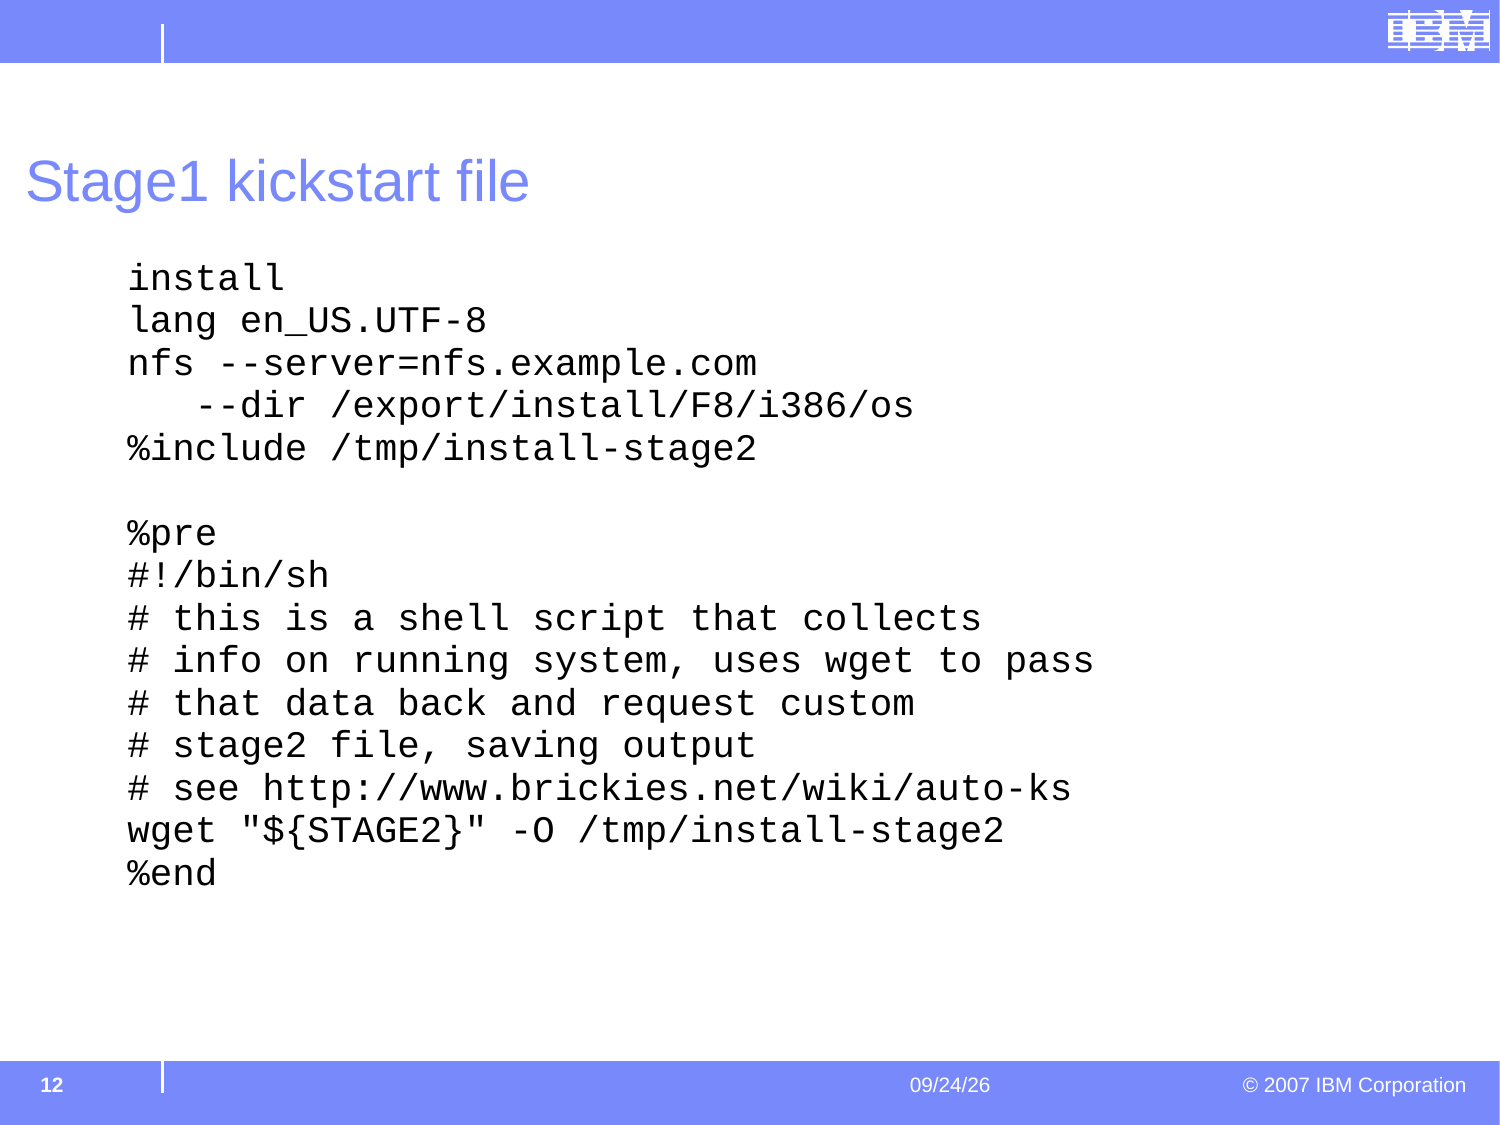

# Stage1 kickstart file
install
lang en_US.UTF-8
nfs --server=nfs.example.com
 --dir /export/install/F8/i386/os
%include /tmp/install-stage2
%pre
#!/bin/sh
# this is a shell script that collects
# info on running system, uses wget to pass
# that data back and request custom
# stage2 file, saving output
# see http://www.brickies.net/wiki/auto-ks
wget "${STAGE2}" -O /tmp/install-stage2
%end
12